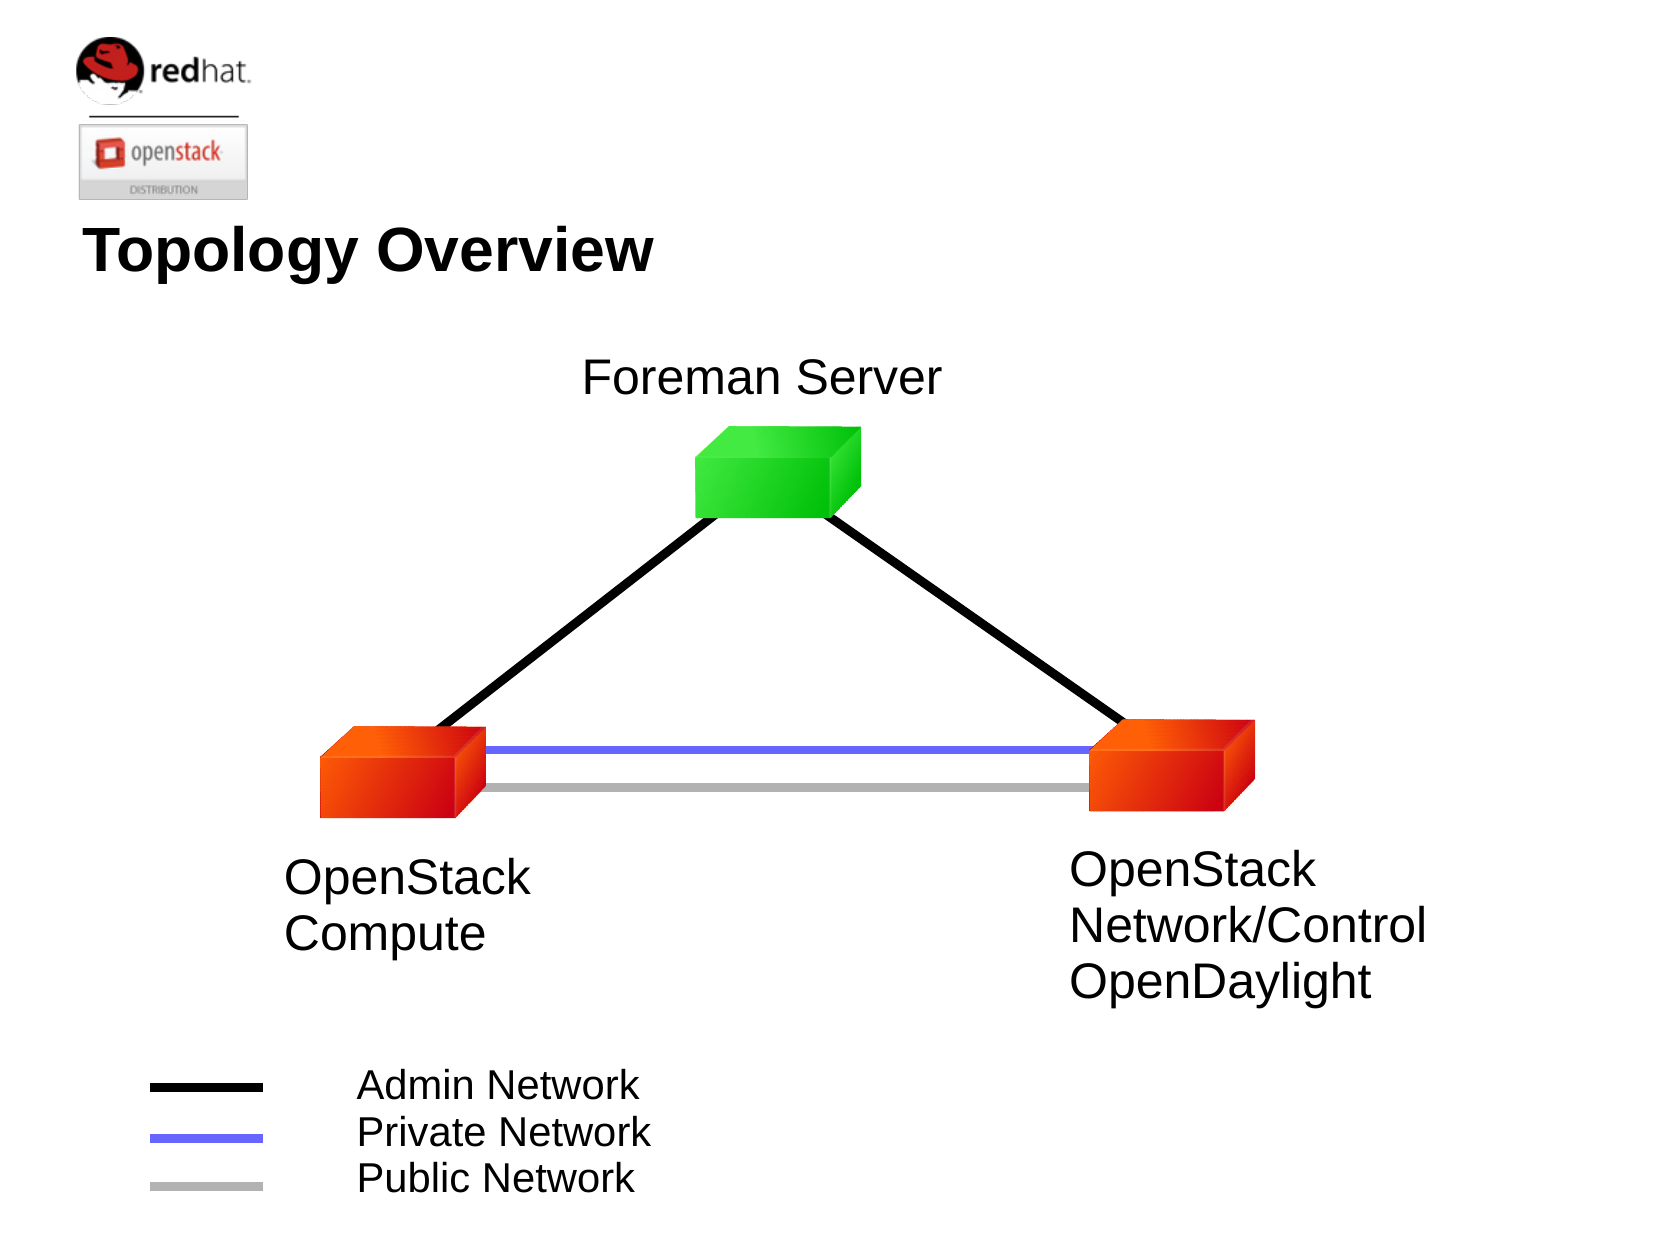

# Topology Overview
Foreman Server
OpenStack Network/Control
OpenDaylight
OpenStack Compute
Admin Network
Private Network
Public Network